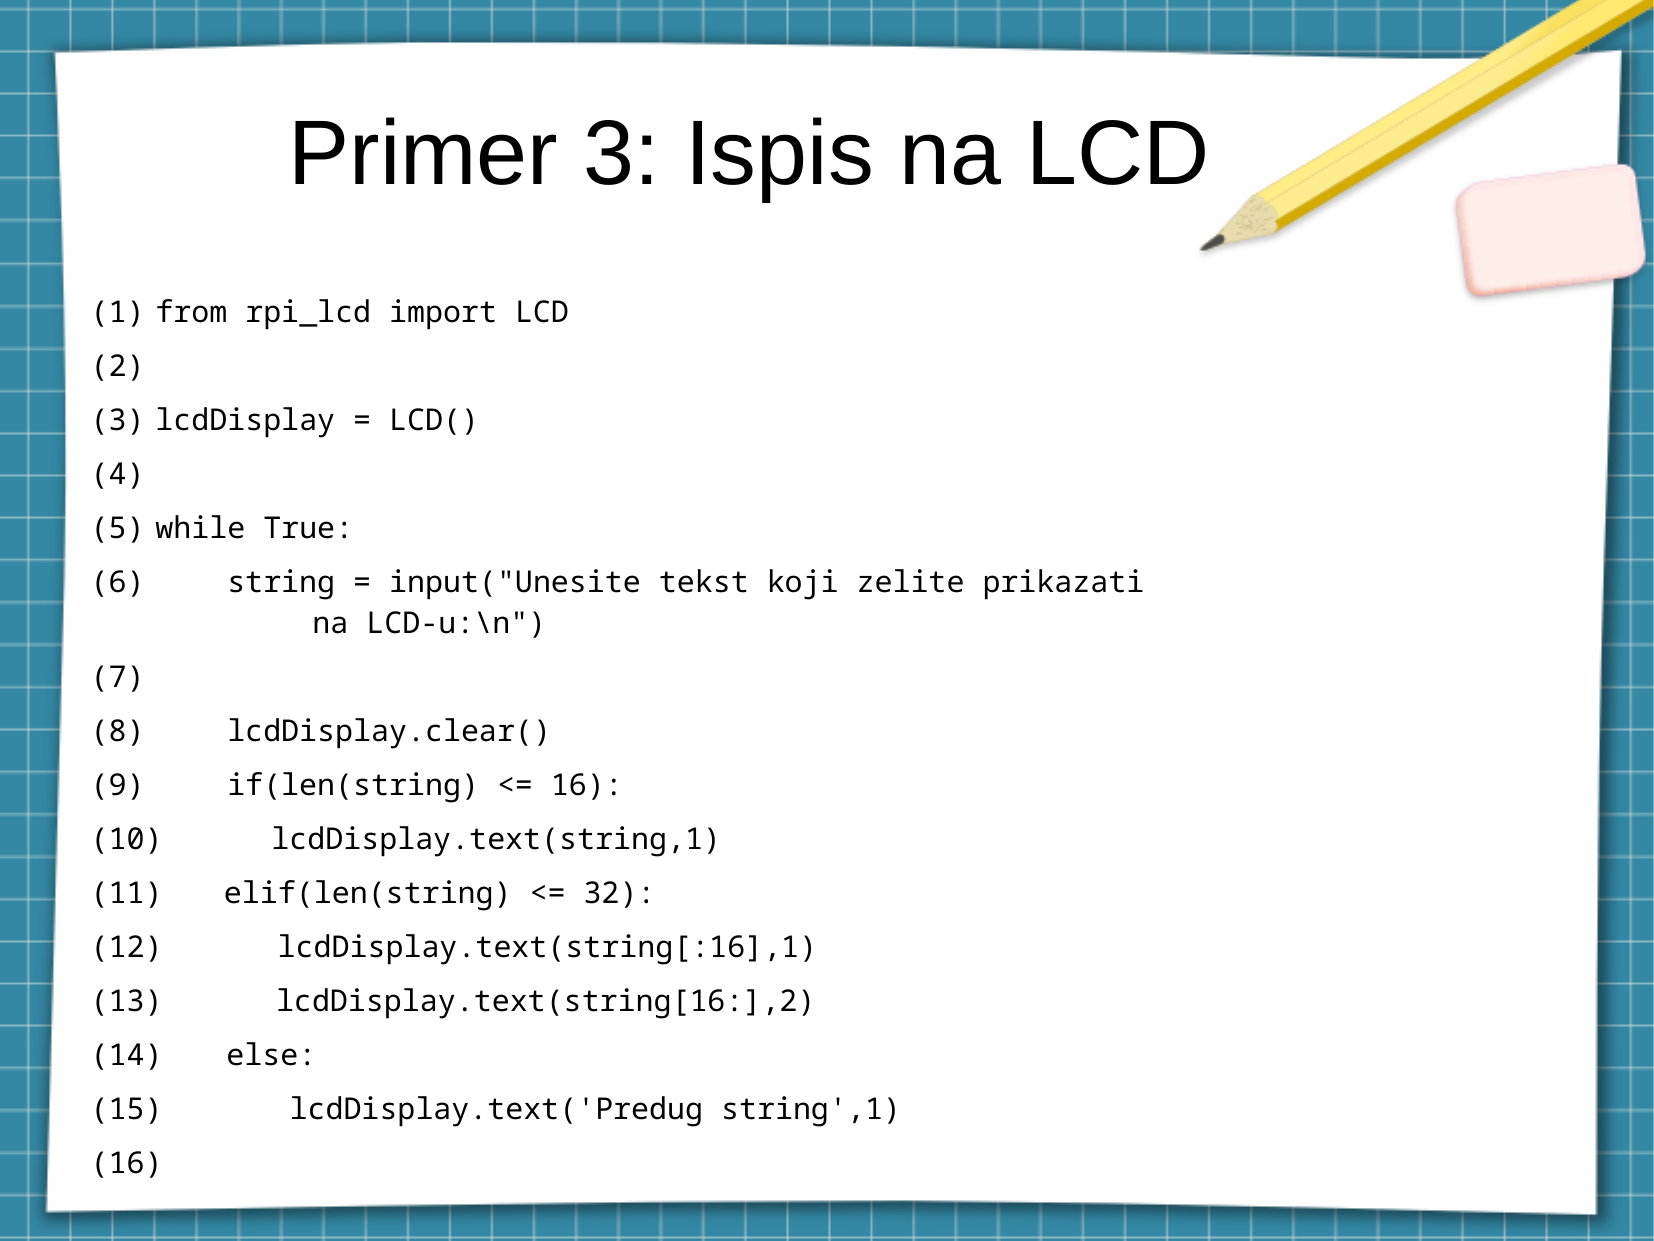

# Primer 3: Ispis na LCD
from rpi_lcd import LCD
lcdDisplay = LCD()
while True:
 string = input("Unesite tekst koji zelite prikazati 							 na LCD-u:\n")
 lcdDisplay.clear()
 if(len(string) <= 16):
 lcdDisplay.text(string,1)
 elif(len(string) <= 32):
 lcdDisplay.text(string[:16],1)
 lcdDisplay.text(string[16:],2)
 else:
 lcdDisplay.text('Predug string',1)